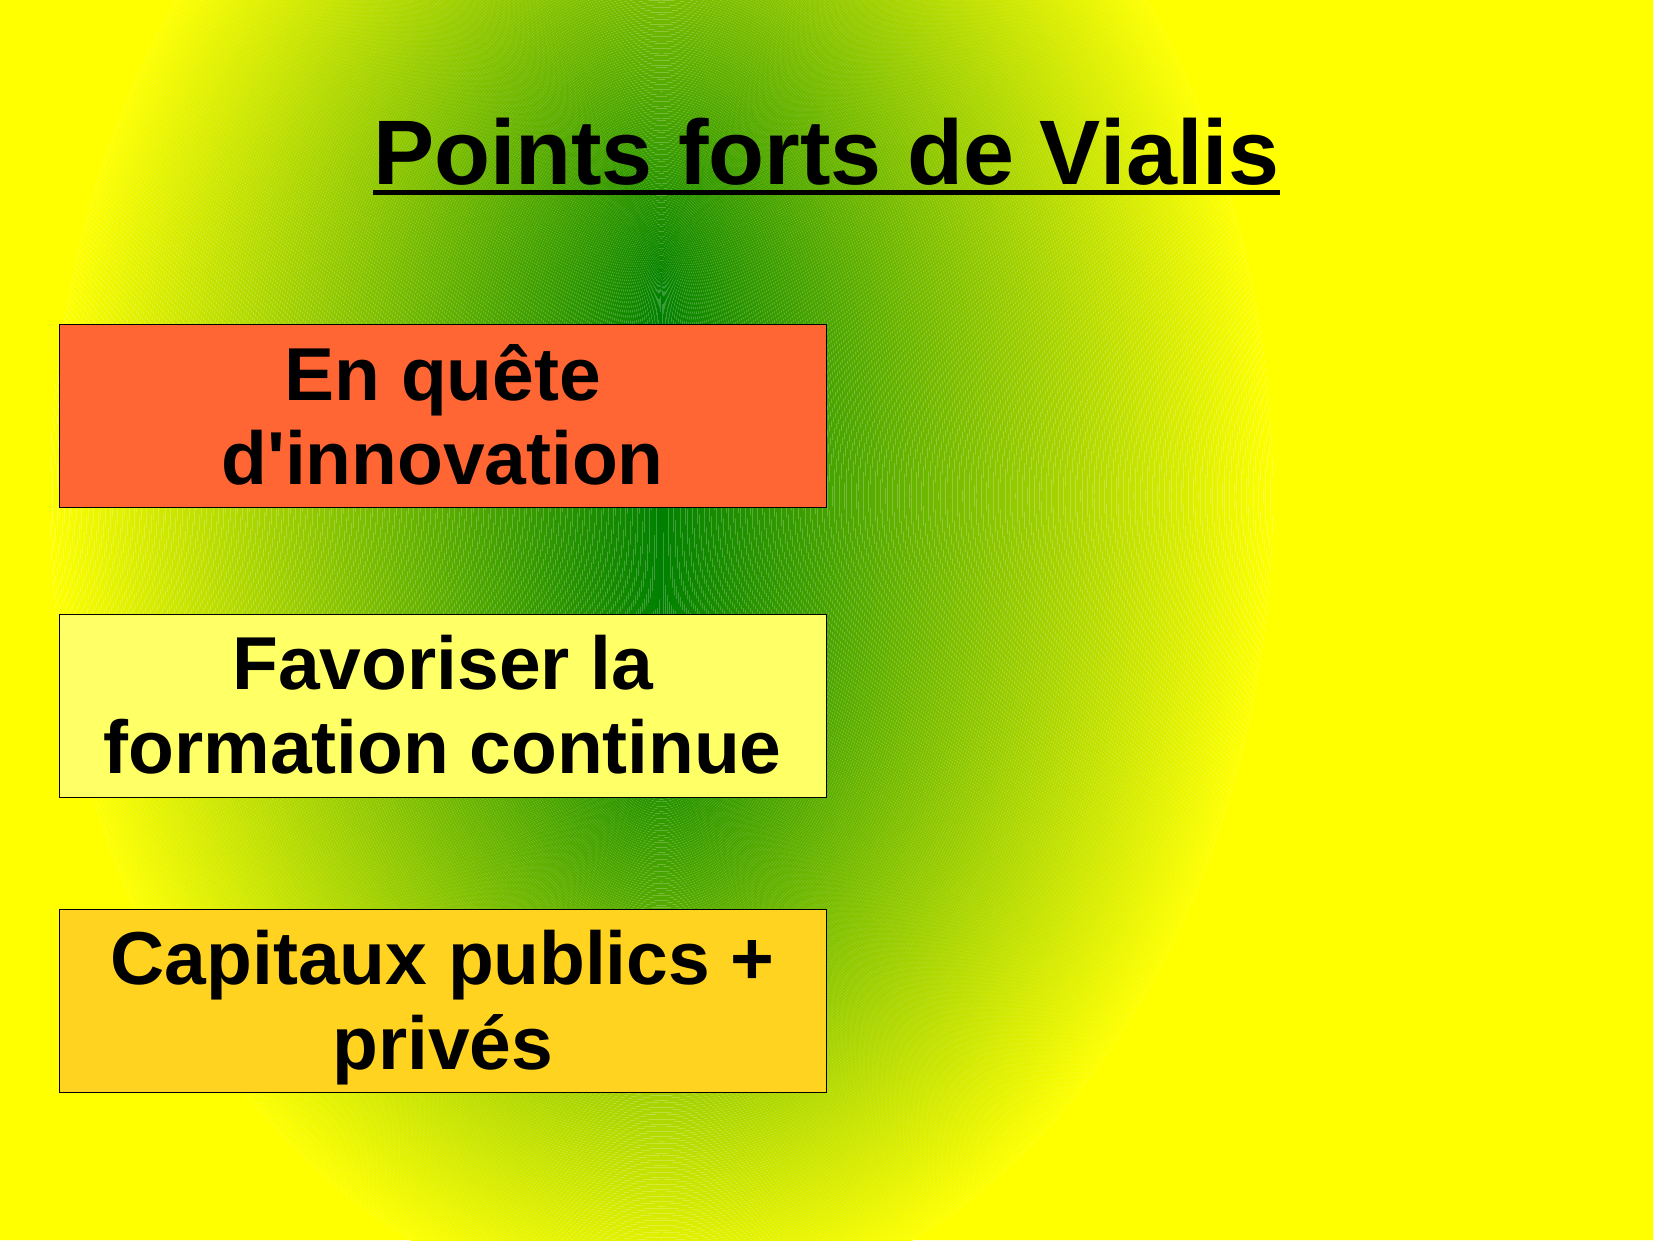

# Points forts de Vialis
En quête d'innovation
Favoriser la formation continue
Capitaux publics + privés